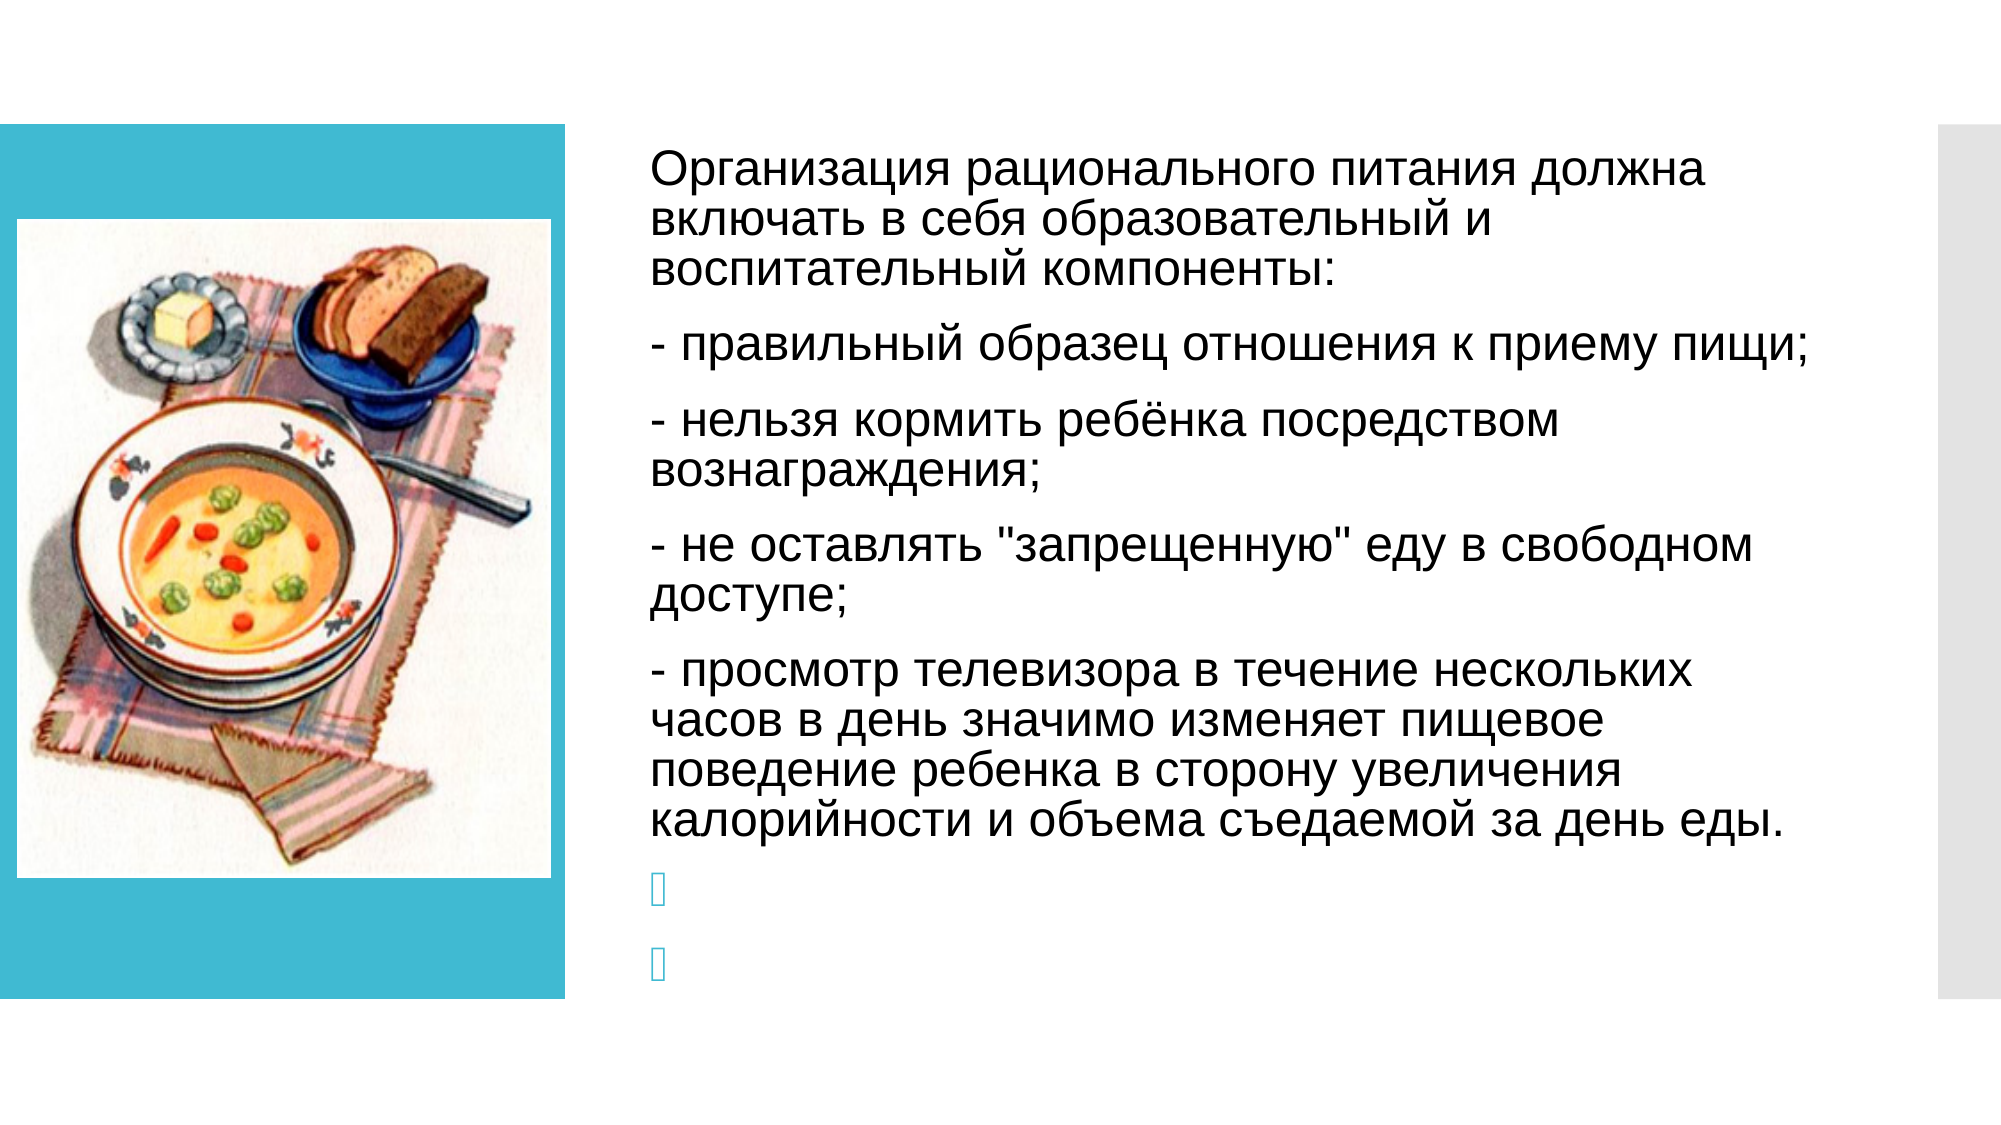

Организация рационального питания должна включать в себя образовательный и воспитательный компоненты:
- правильный образец отношения к приему пищи;
- нельзя кормить ребёнка посредством вознаграждения;
- не оставлять "запрещенную" еду в свободном  доступе;
- просмотр телевизора в течение нескольких часов в день значимо изменяет пищевое поведение ребенка в сторону увеличения калорийности и объема съедаемой за день еды.
#